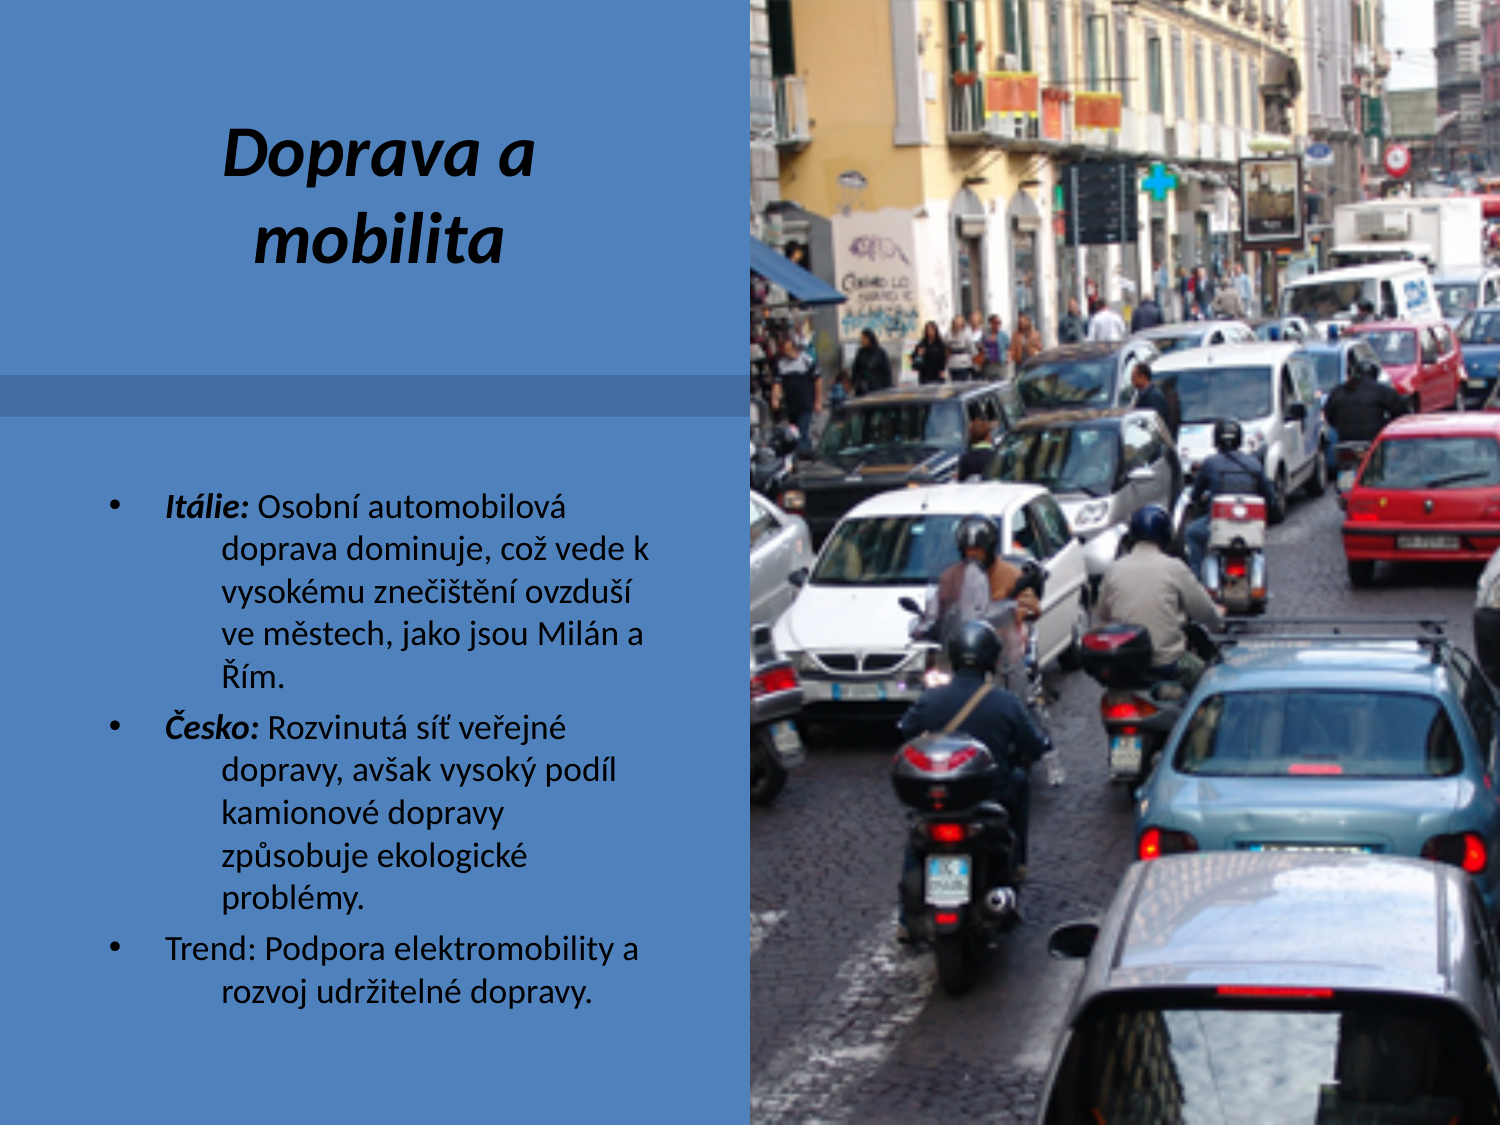

# Doprava a mobilita
Itálie: Osobní automobilová doprava dominuje, což vede k vysokému znečištění ovzduší ve městech, jako jsou Milán a Řím.
Česko: Rozvinutá síť veřejné dopravy, avšak vysoký podíl kamionové dopravy způsobuje ekologické problémy.
Trend: Podpora elektromobility a rozvoj udržitelné dopravy.